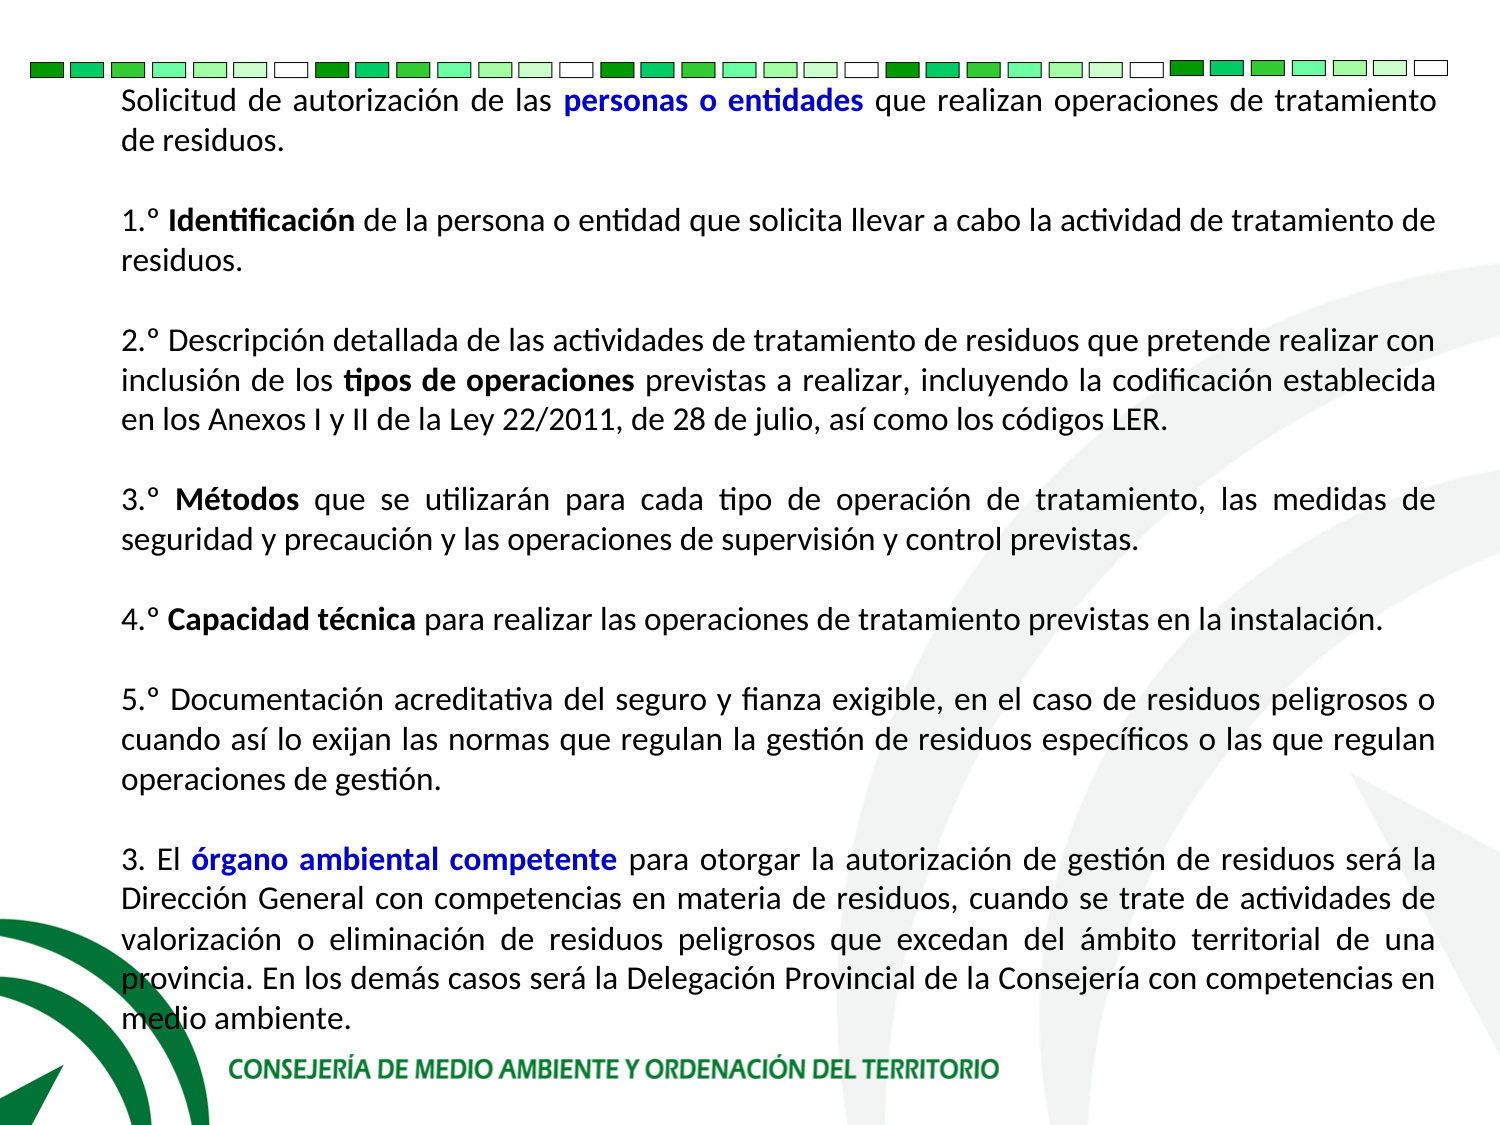

Solicitud de autorización de las personas o entidades que realizan operaciones de tratamiento de residuos.
1.º Identificación de la persona o entidad que solicita llevar a cabo la actividad de tratamiento de residuos.
2.º Descripción detallada de las actividades de tratamiento de residuos que pretende realizar con inclusión de los tipos de operaciones previstas a realizar, incluyendo la codificación establecida en los Anexos I y II de la Ley 22/2011, de 28 de julio, así como los códigos LER.
3.º Métodos que se utilizarán para cada tipo de operación de tratamiento, las medidas de seguridad y precaución y las operaciones de supervisión y control previstas.
4.º Capacidad técnica para realizar las operaciones de tratamiento previstas en la instalación.
5.º Documentación acreditativa del seguro y fianza exigible, en el caso de residuos peligrosos o cuando así lo exijan las normas que regulan la gestión de residuos específicos o las que regulan operaciones de gestión.
3. El órgano ambiental competente para otorgar la autorización de gestión de residuos será la Dirección General con competencias en materia de residuos, cuando se trate de actividades de valorización o eliminación de residuos peligrosos que excedan del ámbito territorial de una provincia. En los demás casos será la Delegación Provincial de la Consejería con competencias en medio ambiente.